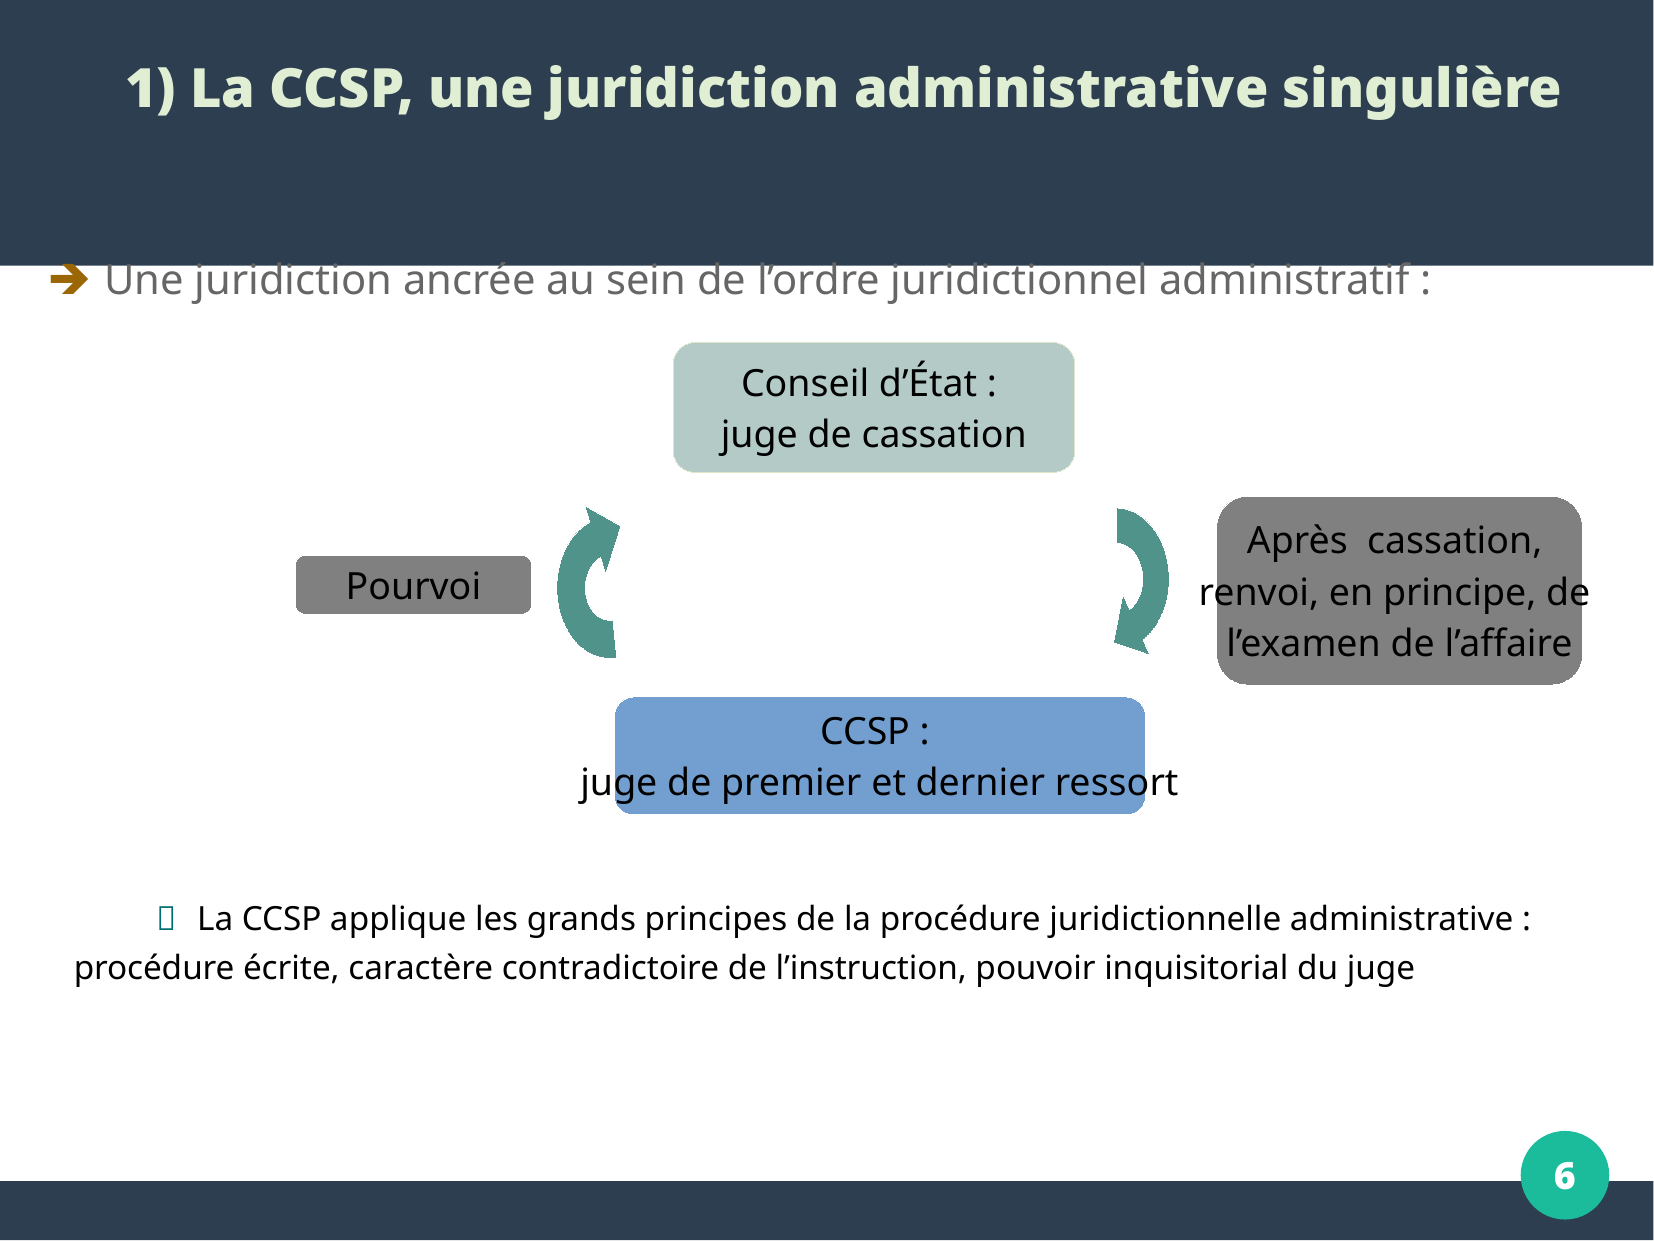

# 1) La CCSP, une juridiction administrative singulière
 Une juridiction ancrée au sein de l’ordre juridictionnel administratif :
Conseil d’État :
juge de cassation
Après cassation,
renvoi, en principe, de
l’examen de l’affaire
Pourvoi
CCSP :
juge de premier et dernier ressort
	  La CCSP applique les grands principes de la procédure juridictionnelle administrative : procédure écrite, caractère contradictoire de l’instruction, pouvoir inquisitorial du juge
6